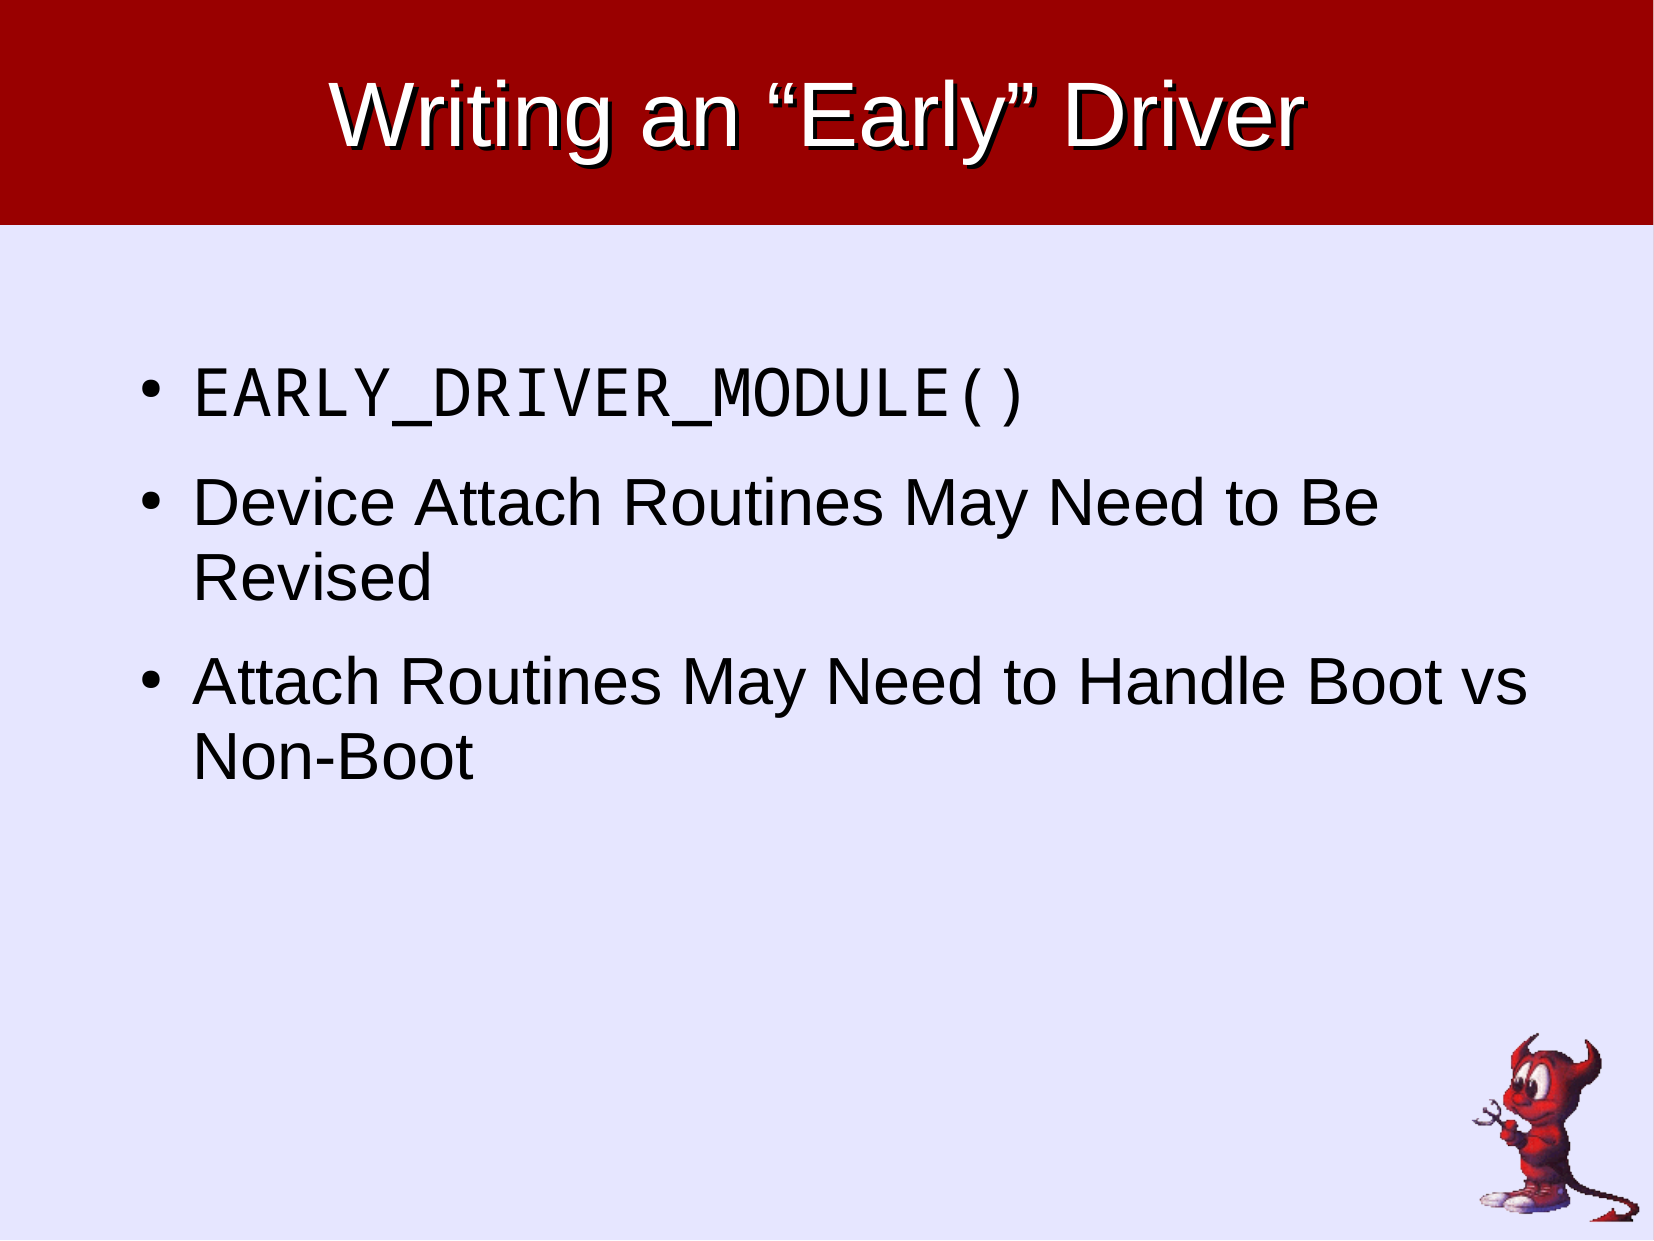

# Writing an “Early” Driver
EARLY_DRIVER_MODULE()
Device Attach Routines May Need to Be Revised
Attach Routines May Need to Handle Boot vs Non-Boot